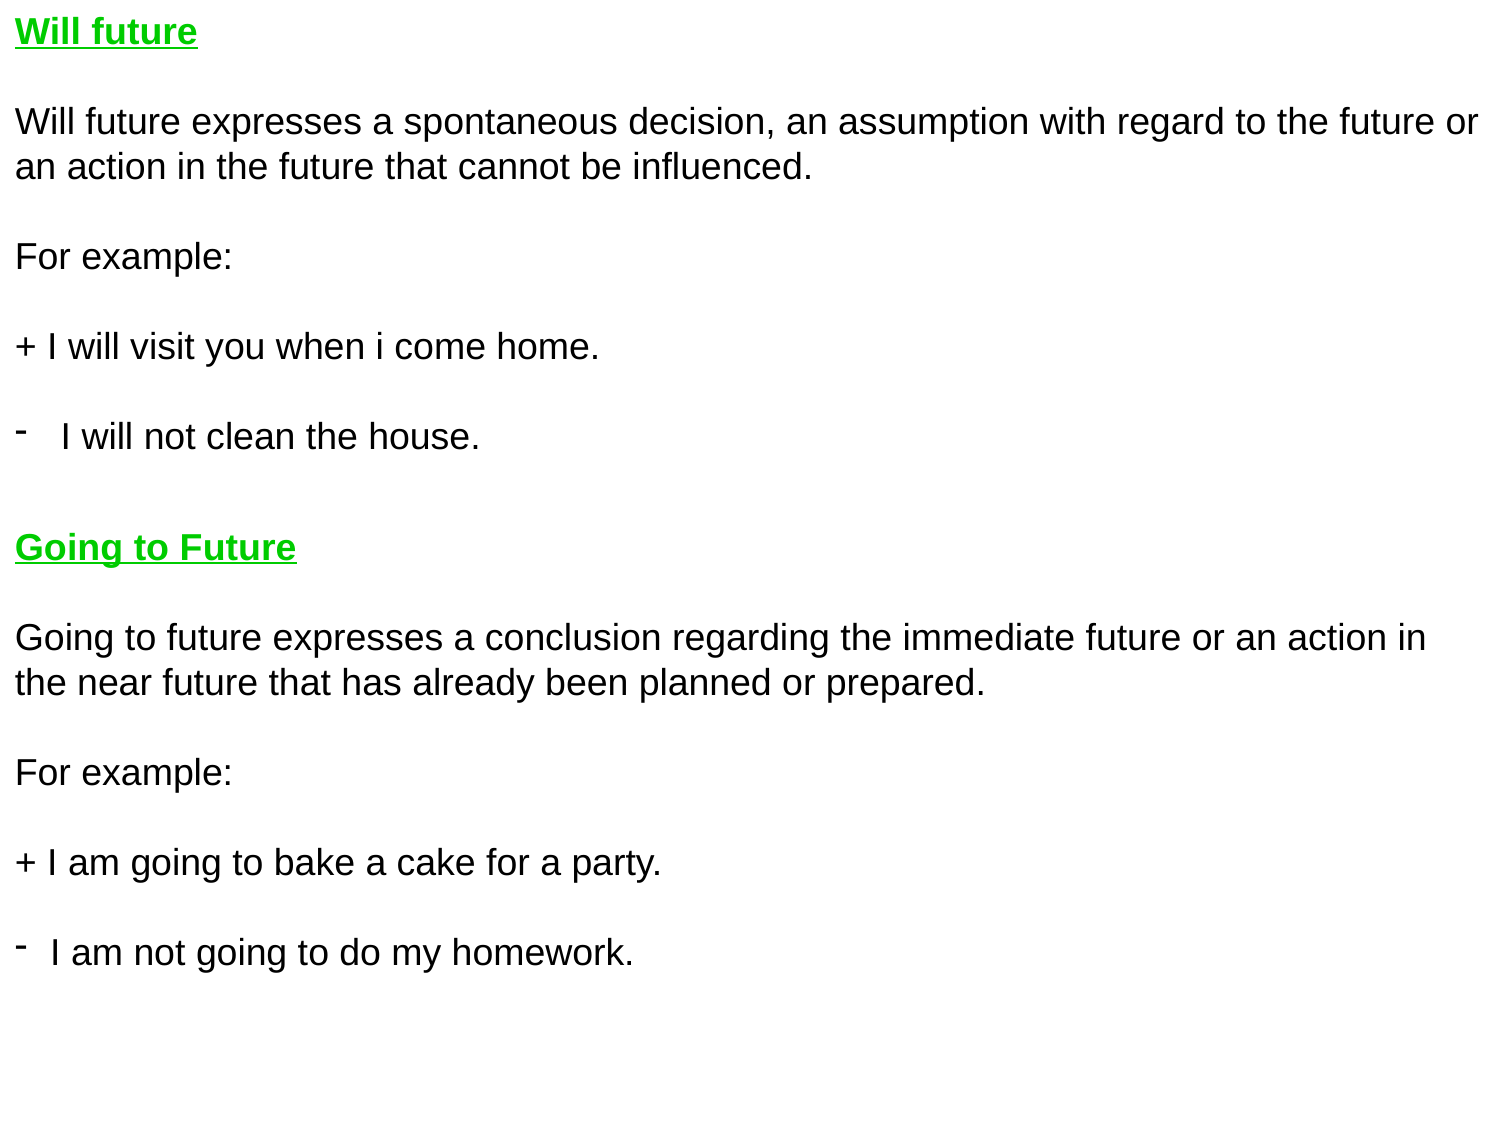

Will future
Will future expresses a spontaneous decision, an assumption with regard to the future or an action in the future that cannot be influenced.
For example:
+ I will visit you when i come home.
 I will not clean the house.
Going to Future
Going to future expresses a conclusion regarding the immediate future or an action in the near future that has already been planned or prepared.
For example:
+ I am going to bake a cake for a party.
I am not going to do my homework.